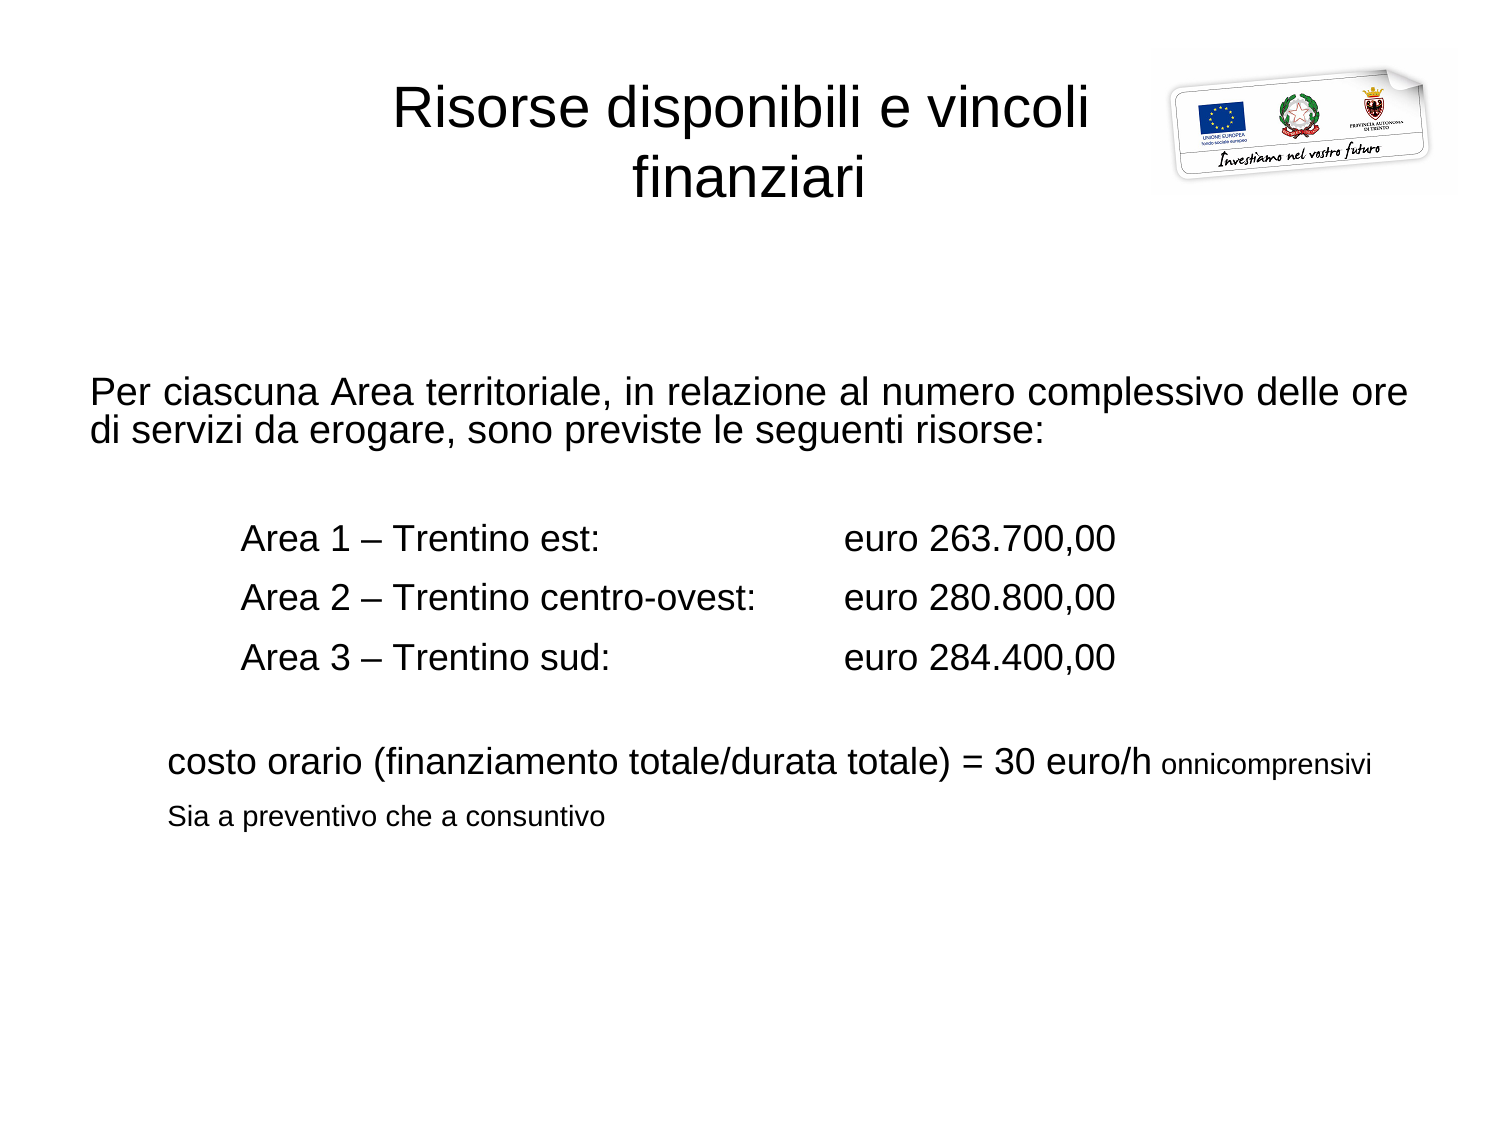

# Risorse disponibili e vincoli finanziari
Per ciascuna Area territoriale, in relazione al numero complessivo delle ore di servizi da erogare, sono previste le seguenti risorse:
Area 1 – Trentino est:				euro 263.700,00
Area 2 – Trentino centro-ovest:	 euro 280.800,00
Area 3 – Trentino sud:			 euro 284.400,00
costo orario (finanziamento totale/durata totale) = 30 euro/h onnicomprensivi
Sia a preventivo che a consuntivo